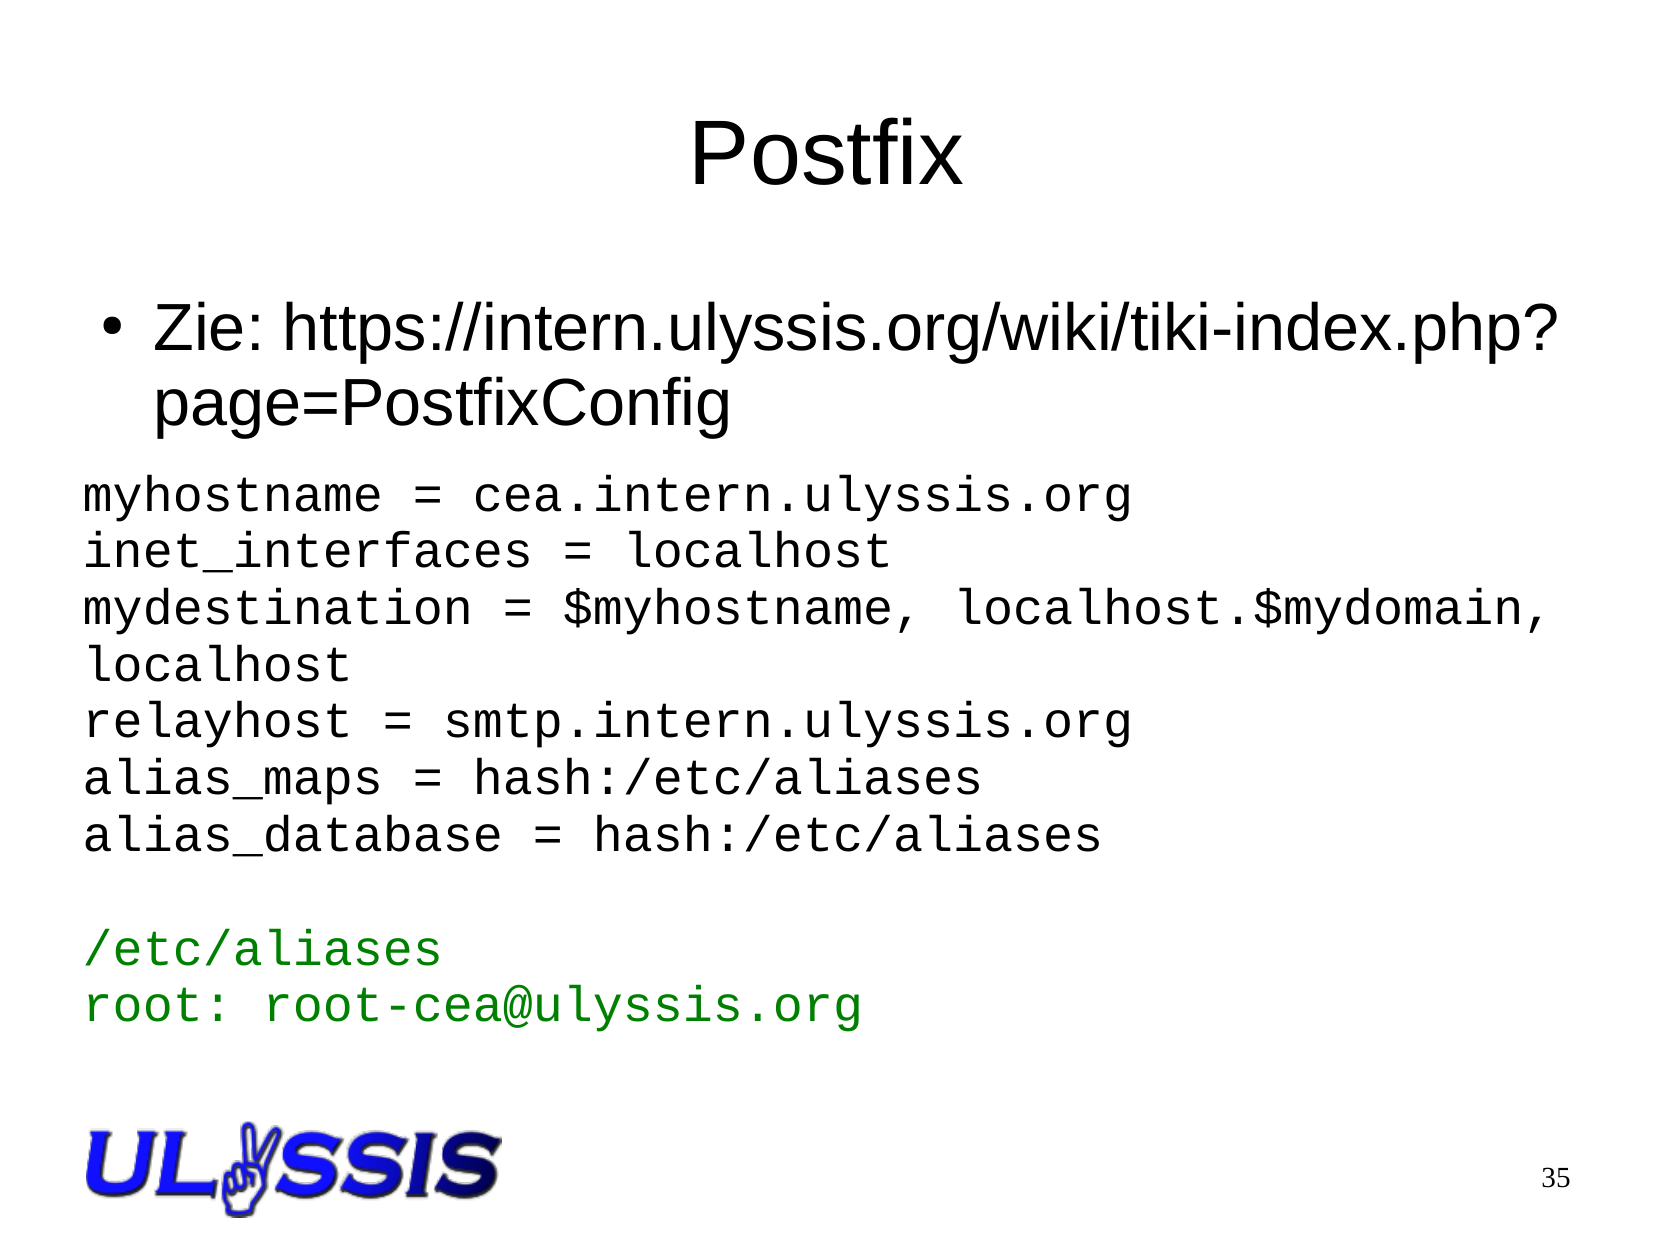

# Postfix
Zie: https://intern.ulyssis.org/wiki/tiki-index.php?page=PostfixConfig
myhostname = cea.intern.ulyssis.org
inet_interfaces = localhost
mydestination = $myhostname, localhost.$mydomain, localhost
relayhost = smtp.intern.ulyssis.org
alias_maps = hash:/etc/aliases
alias_database = hash:/etc/aliases
/etc/aliases
root: root-cea@ulyssis.org
35